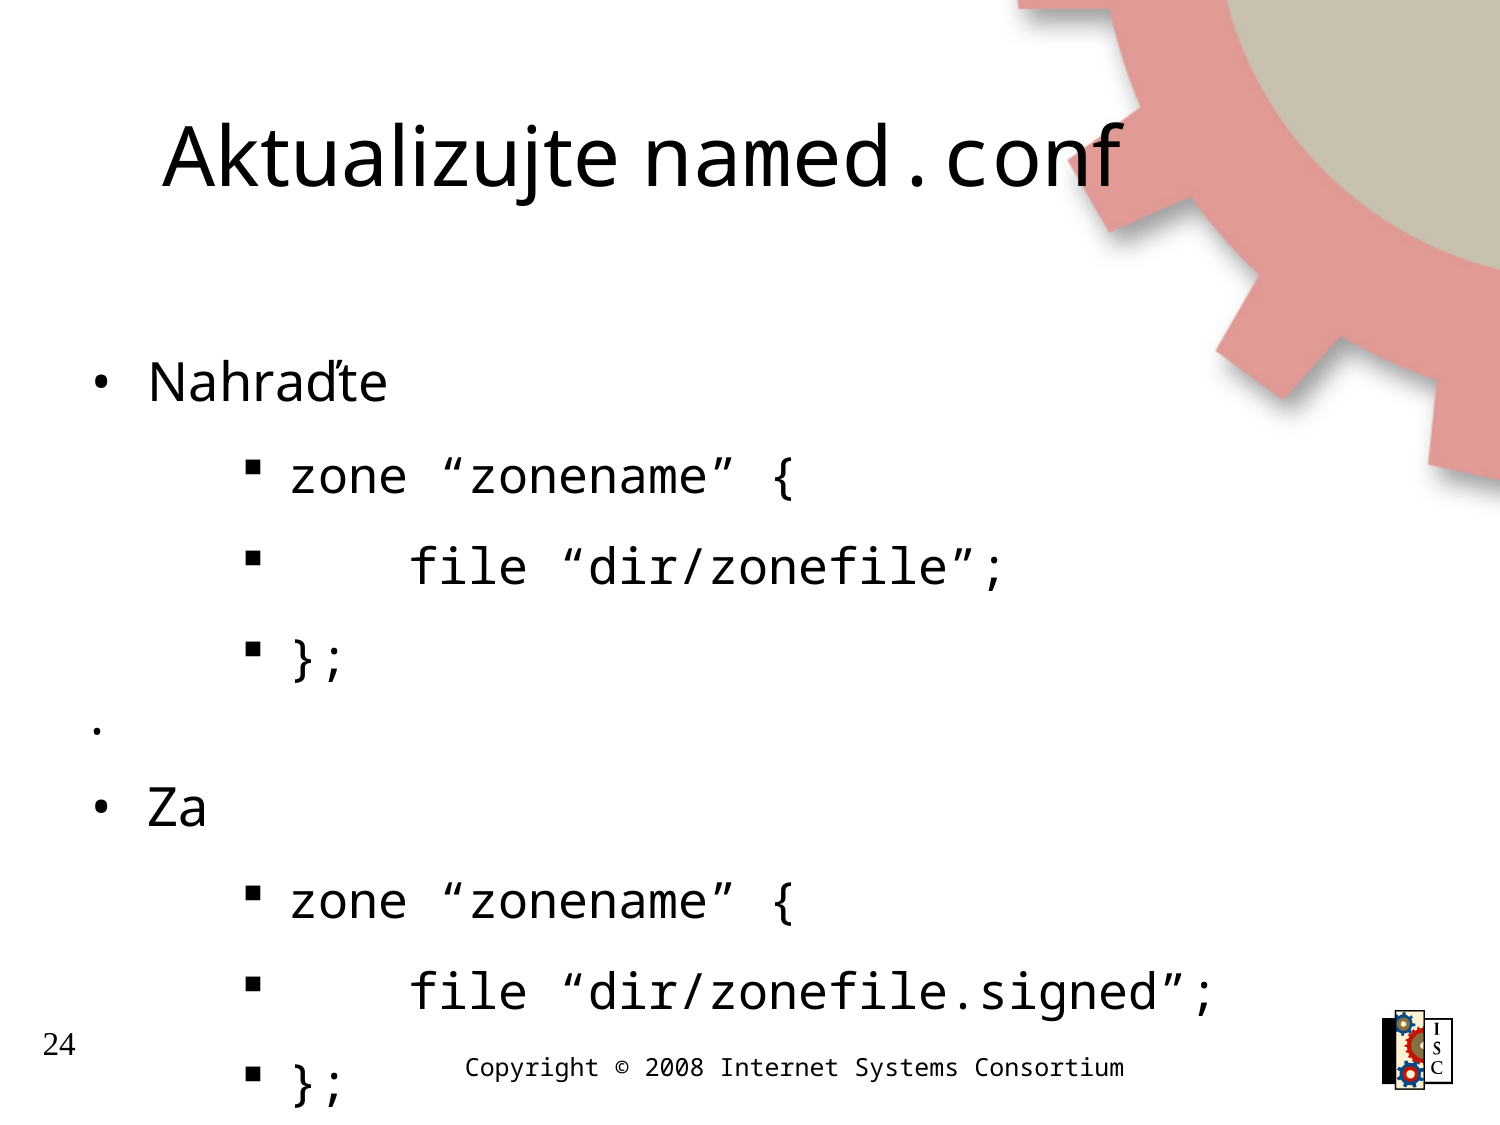

# Aktualizujte named.conf
Nahraďte
zone “zonename” {
 file “dir/zonefile”;
};
Za
zone “zonename” {
 file “dir/zonefile.signed”;
};